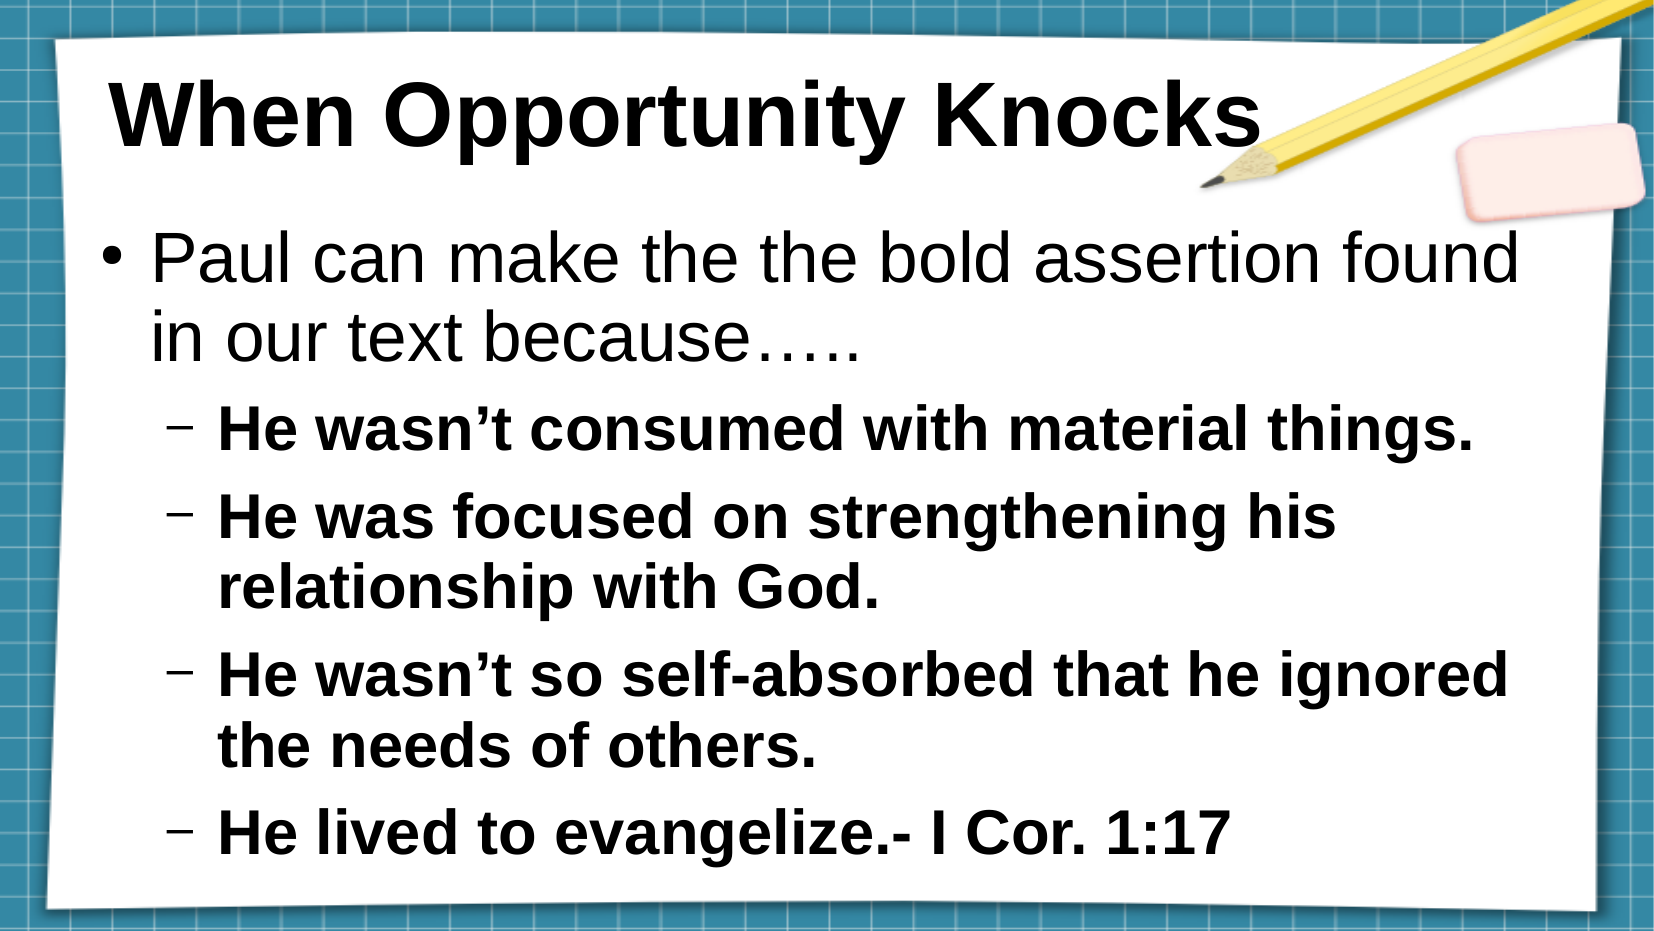

# When Opportunity Knocks
Paul can make the the bold assertion found in our text because…..
He wasn’t consumed with material things.
He was focused on strengthening his relationship with God.
He wasn’t so self-absorbed that he ignored the needs of others.
He lived to evangelize.- I Cor. 1:17